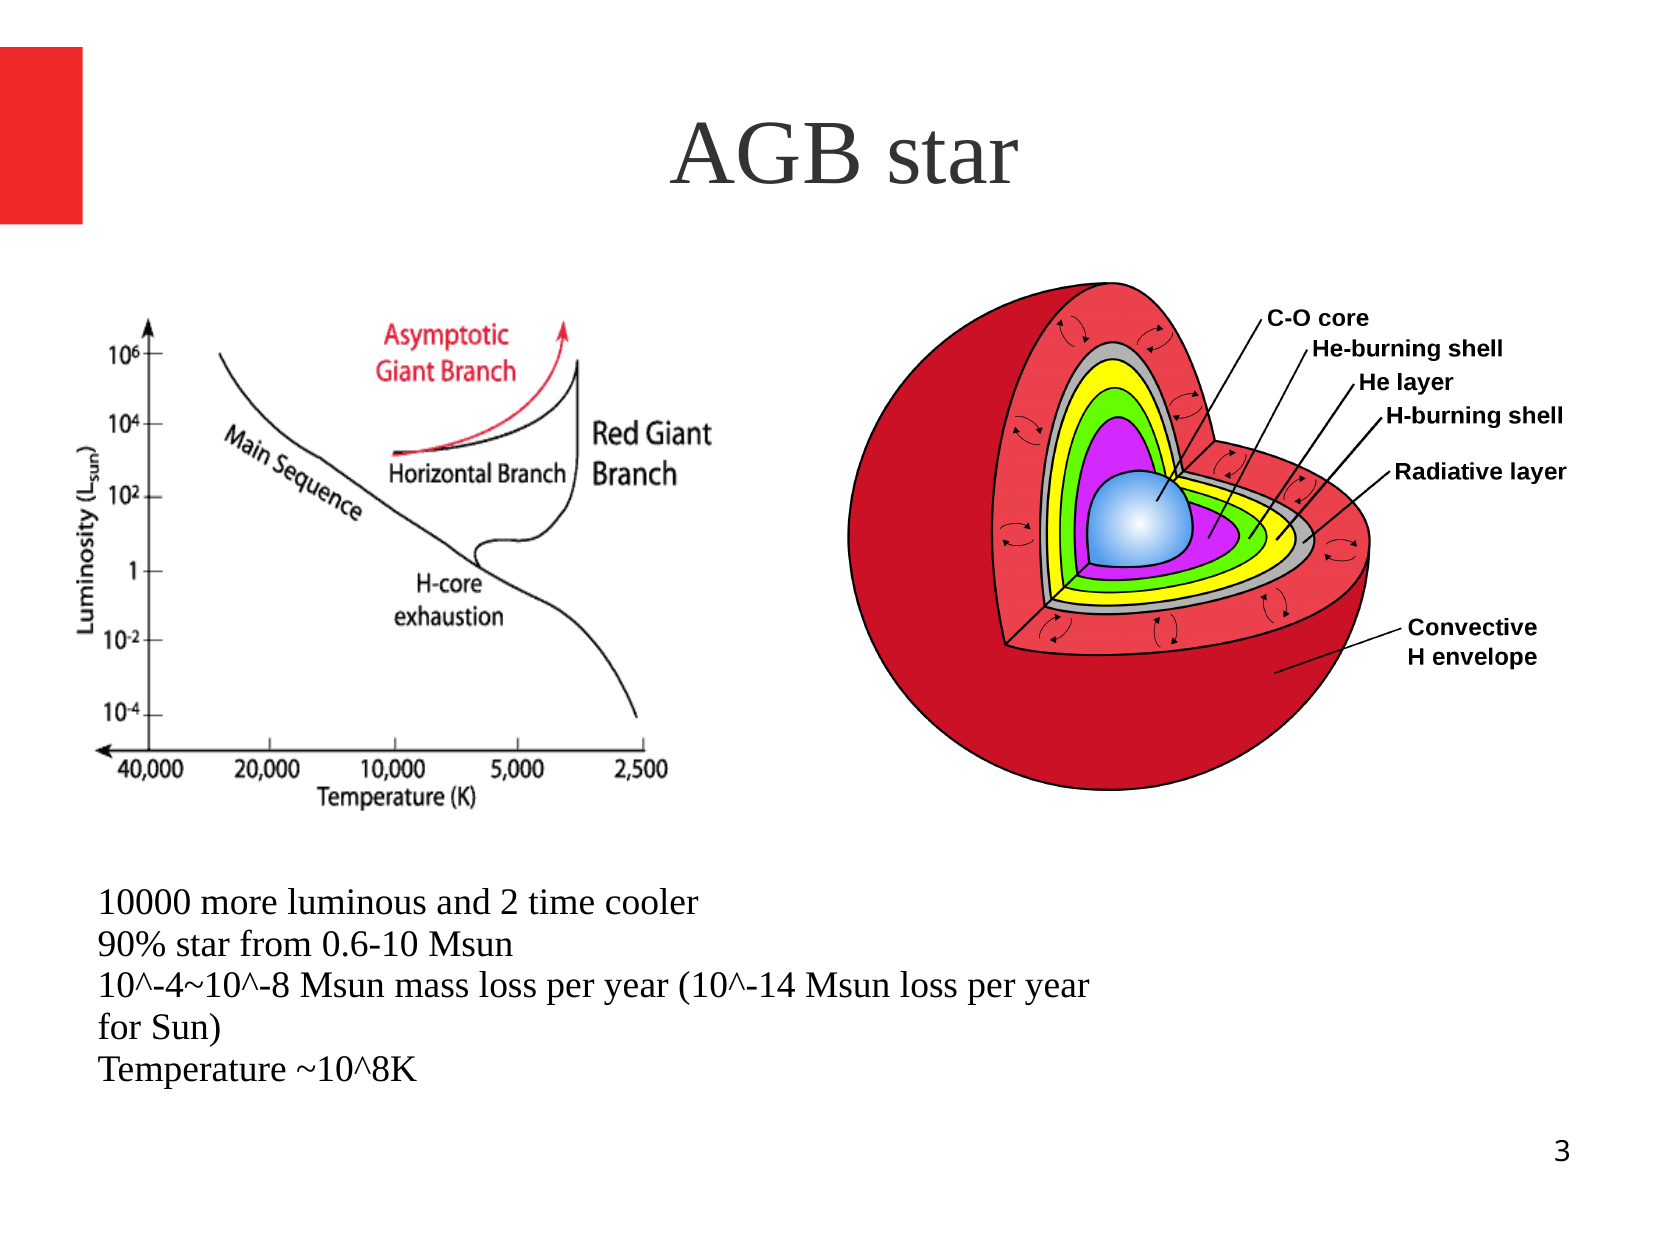

# AGB star
10000 more luminous and 2 time cooler
90% star from 0.6-10 Msun
10^-4~10^-8 Msun mass loss per year (10^-14 Msun loss per year for Sun)
Temperature ~10^8K
3